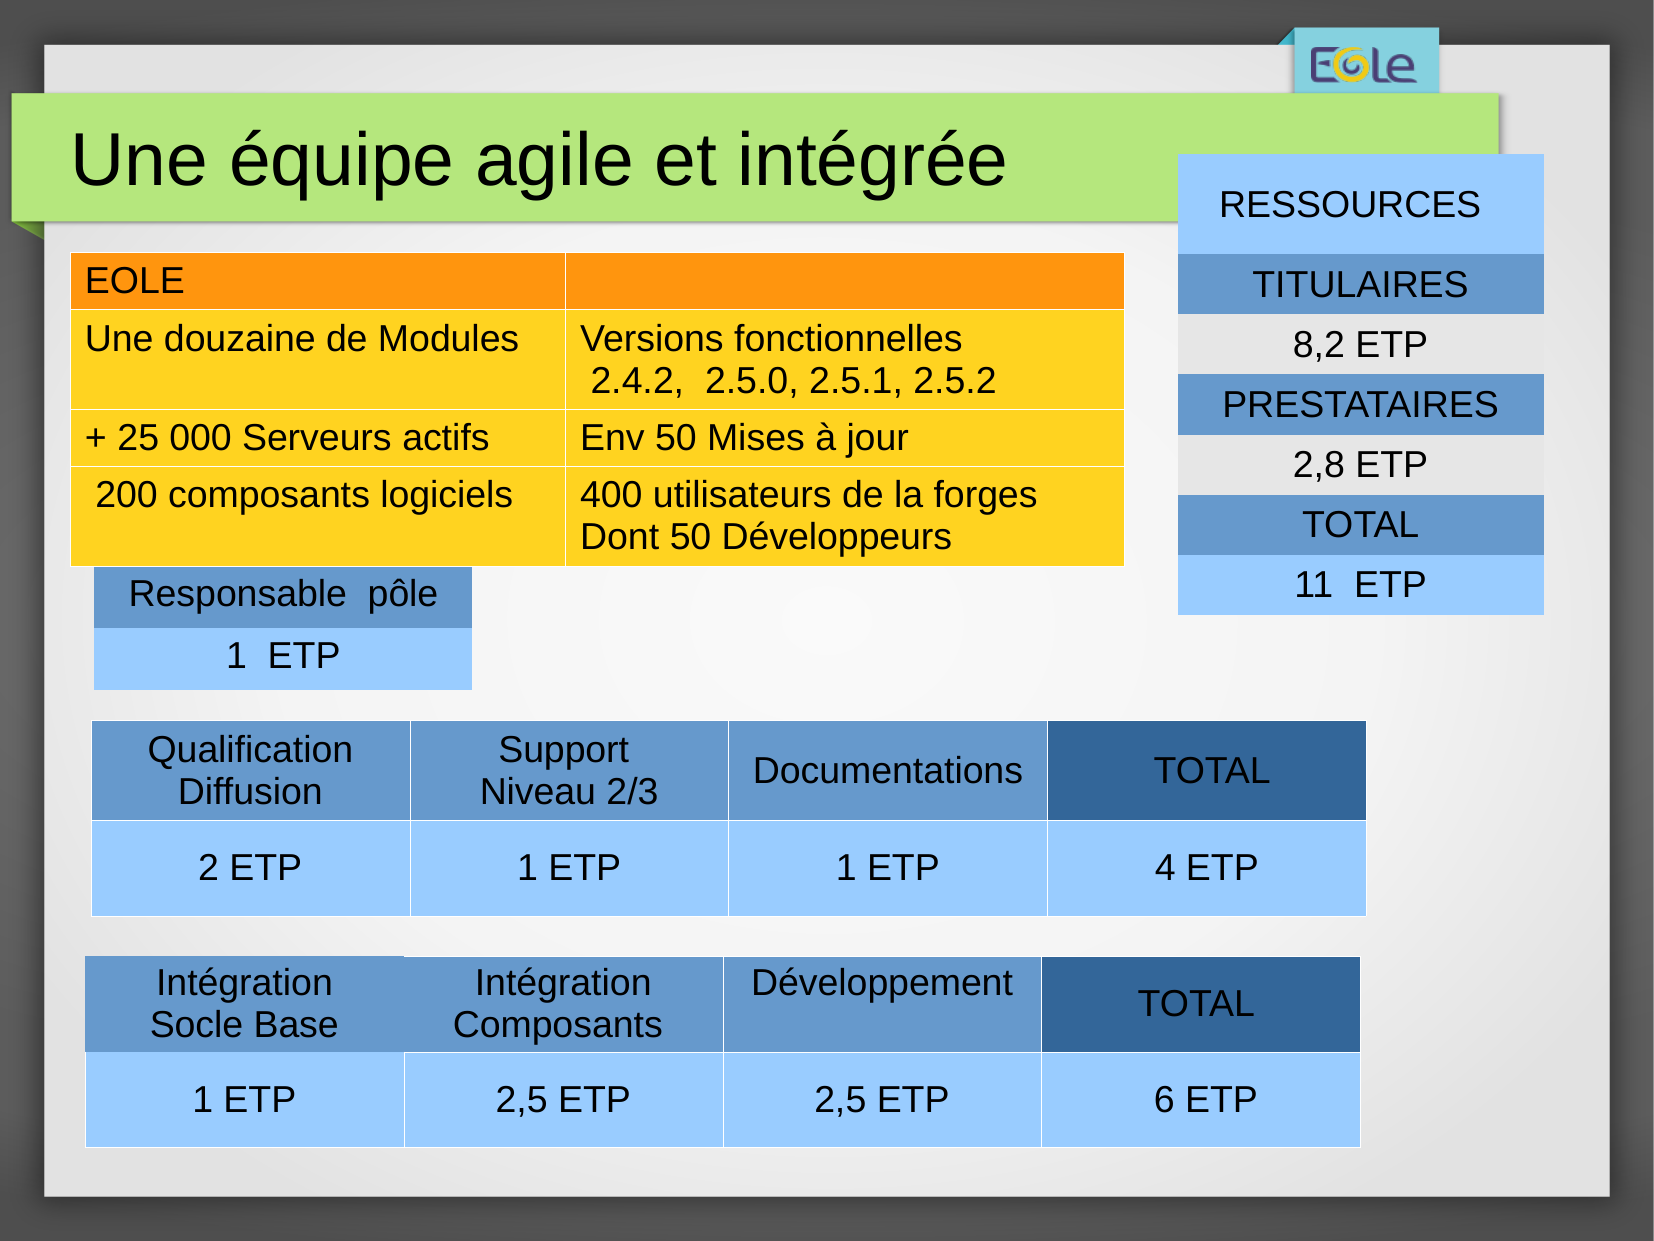

# Une équipe agile et intégrée
| RESSOURCES |
| --- |
| TITULAIRES |
| 8,2 ETP |
| PRESTATAIRES |
| 2,8 ETP |
| TOTAL |
| 11 ETP |
| EOLE | |
| --- | --- |
| Une douzaine de Modules | Versions fonctionnelles 2.4.2, 2.5.0, 2.5.1, 2.5.2 |
| + 25 000 Serveurs actifs | Env 50 Mises à jour |
| 200 composants logiciels | 400 utilisateurs de la forges Dont 50 Développeurs |
| Responsable pôle |
| --- |
| 1 ETP |
| Qualification Diffusion | Support Niveau 2/3 | Documentations | TOTAL |
| --- | --- | --- | --- |
| 2 ETP | 1 ETP | 1 ETP | 4 ETP |
| Intégration Socle Base | Intégration Composants | Développement | TOTAL |
| --- | --- | --- | --- |
| 1 ETP | 2,5 ETP | 2,5 ETP | 6 ETP |